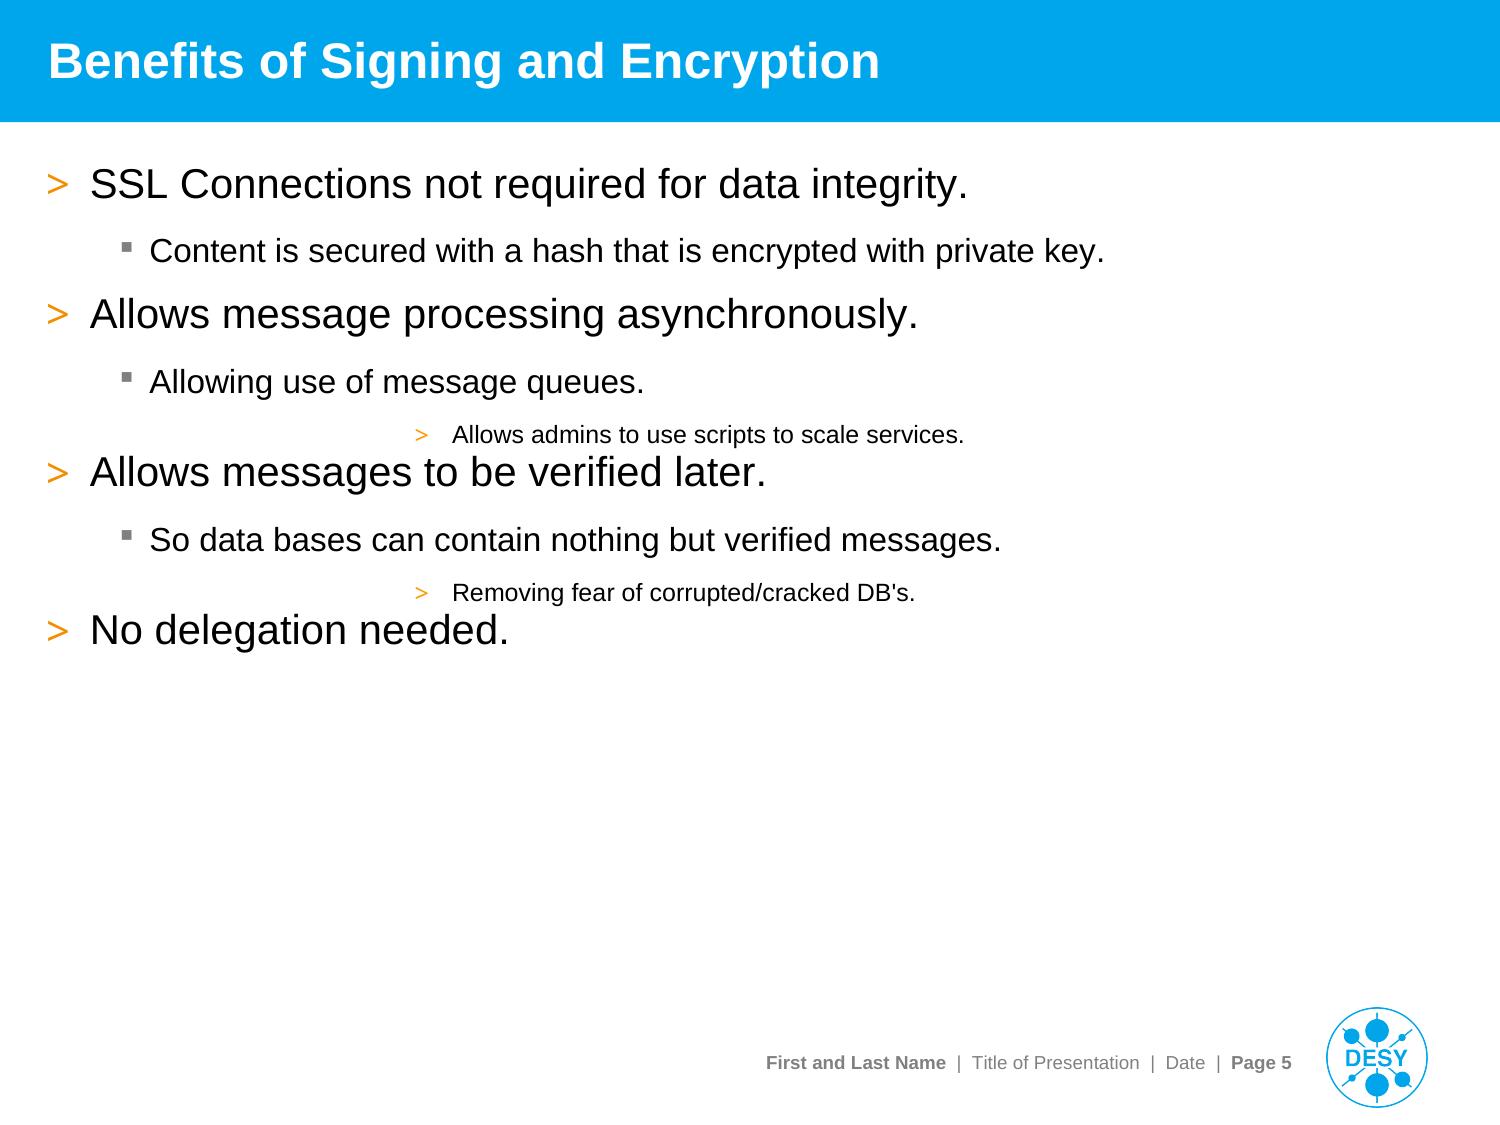

# Benefits of Signing and Encryption
SSL Connections not required for data integrity.
Content is secured with a hash that is encrypted with private key.
Allows message processing asynchronously.
Allowing use of message queues.
Allows admins to use scripts to scale services.
Allows messages to be verified later.
So data bases can contain nothing but verified messages.
Removing fear of corrupted/cracked DB's.
No delegation needed.